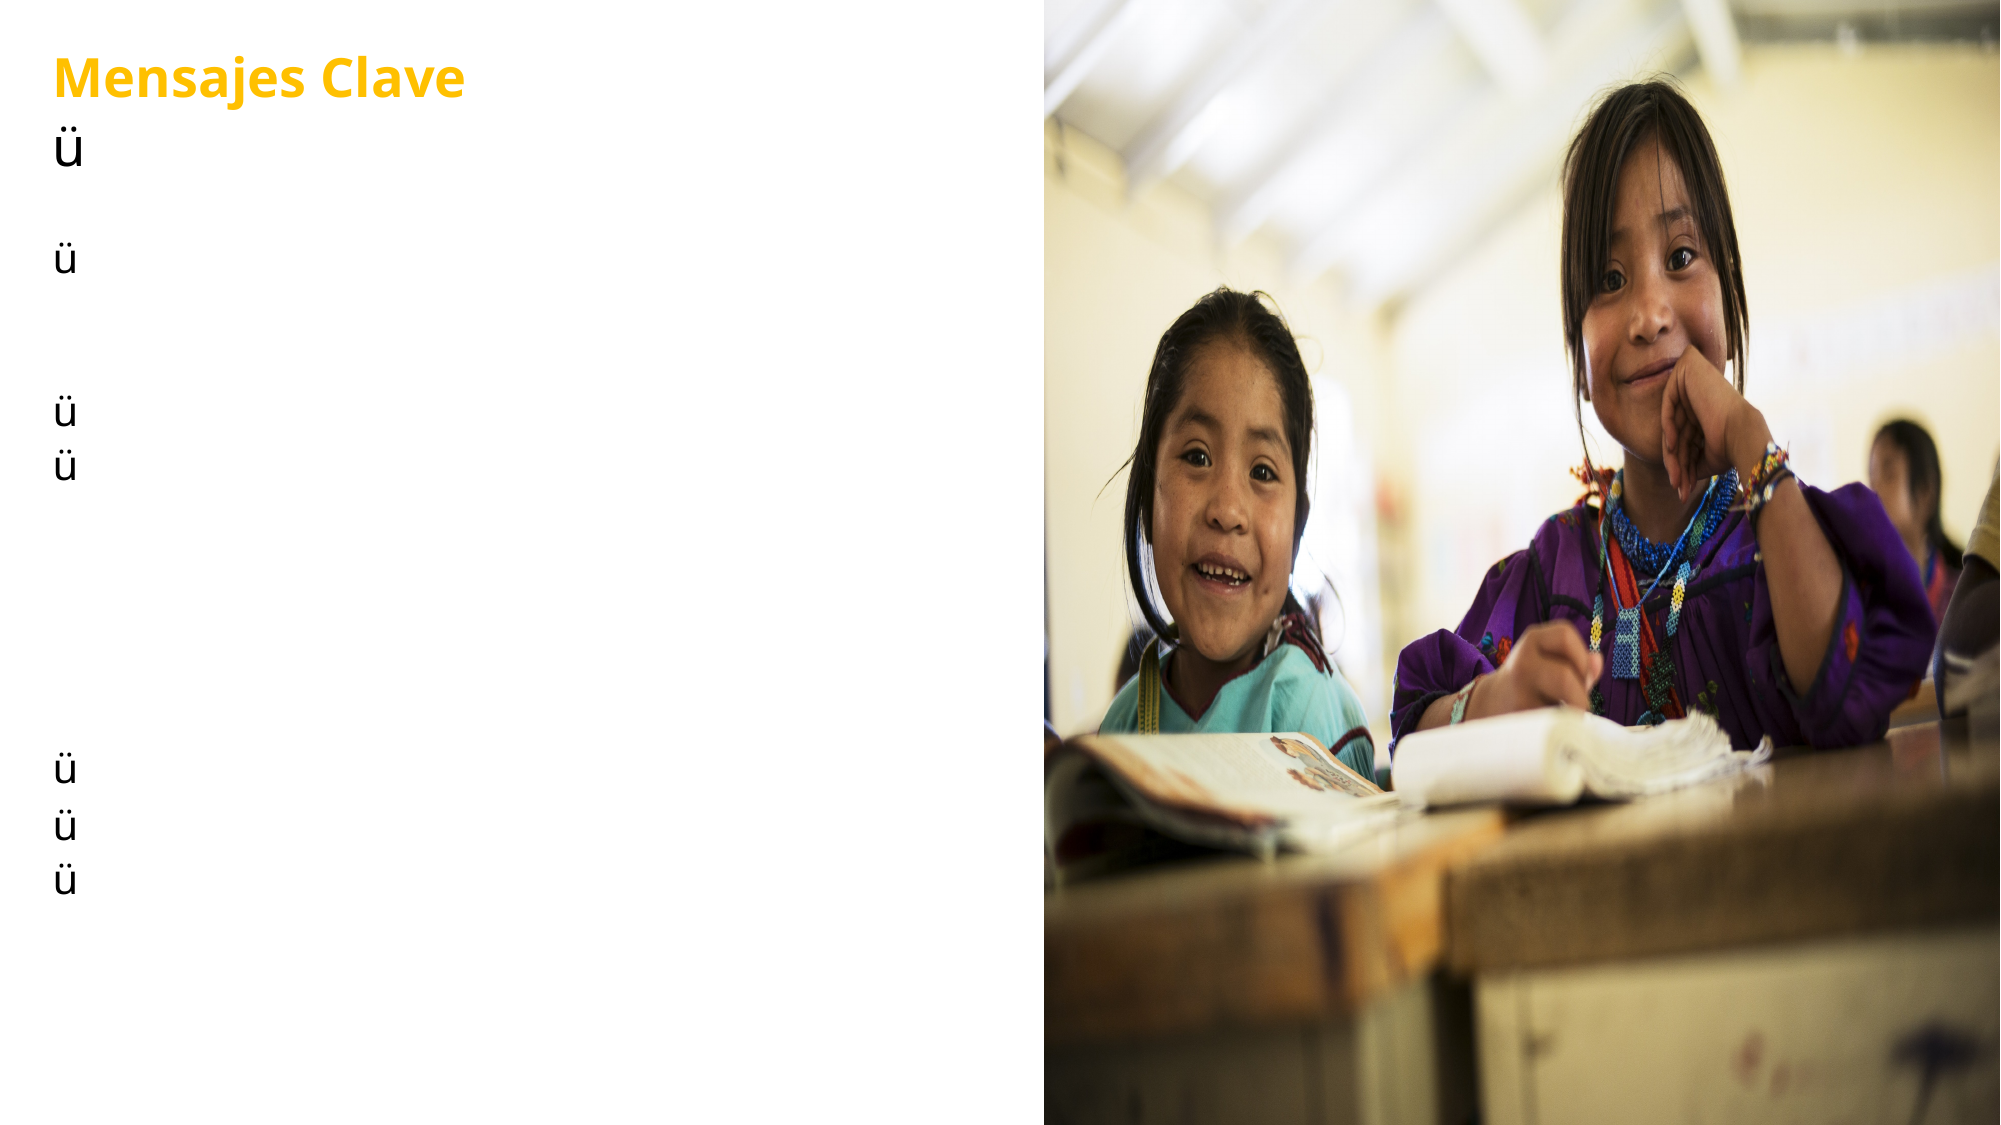

Mensajes Clave
Es importante asegurar un regreso seguro escolar a través de un proceso riguroso de preparación
Es fundamental un enfoque bien coordinado y articulado para abordar las necesidades integrales de los niños, niñas y adolescentes (educación; salud; agua, saneamiento e higiene; nutrición; protección; igualdad de género)
La respuesta debe poner énfasis en los niños, niñas y adolescentes más vulnerables